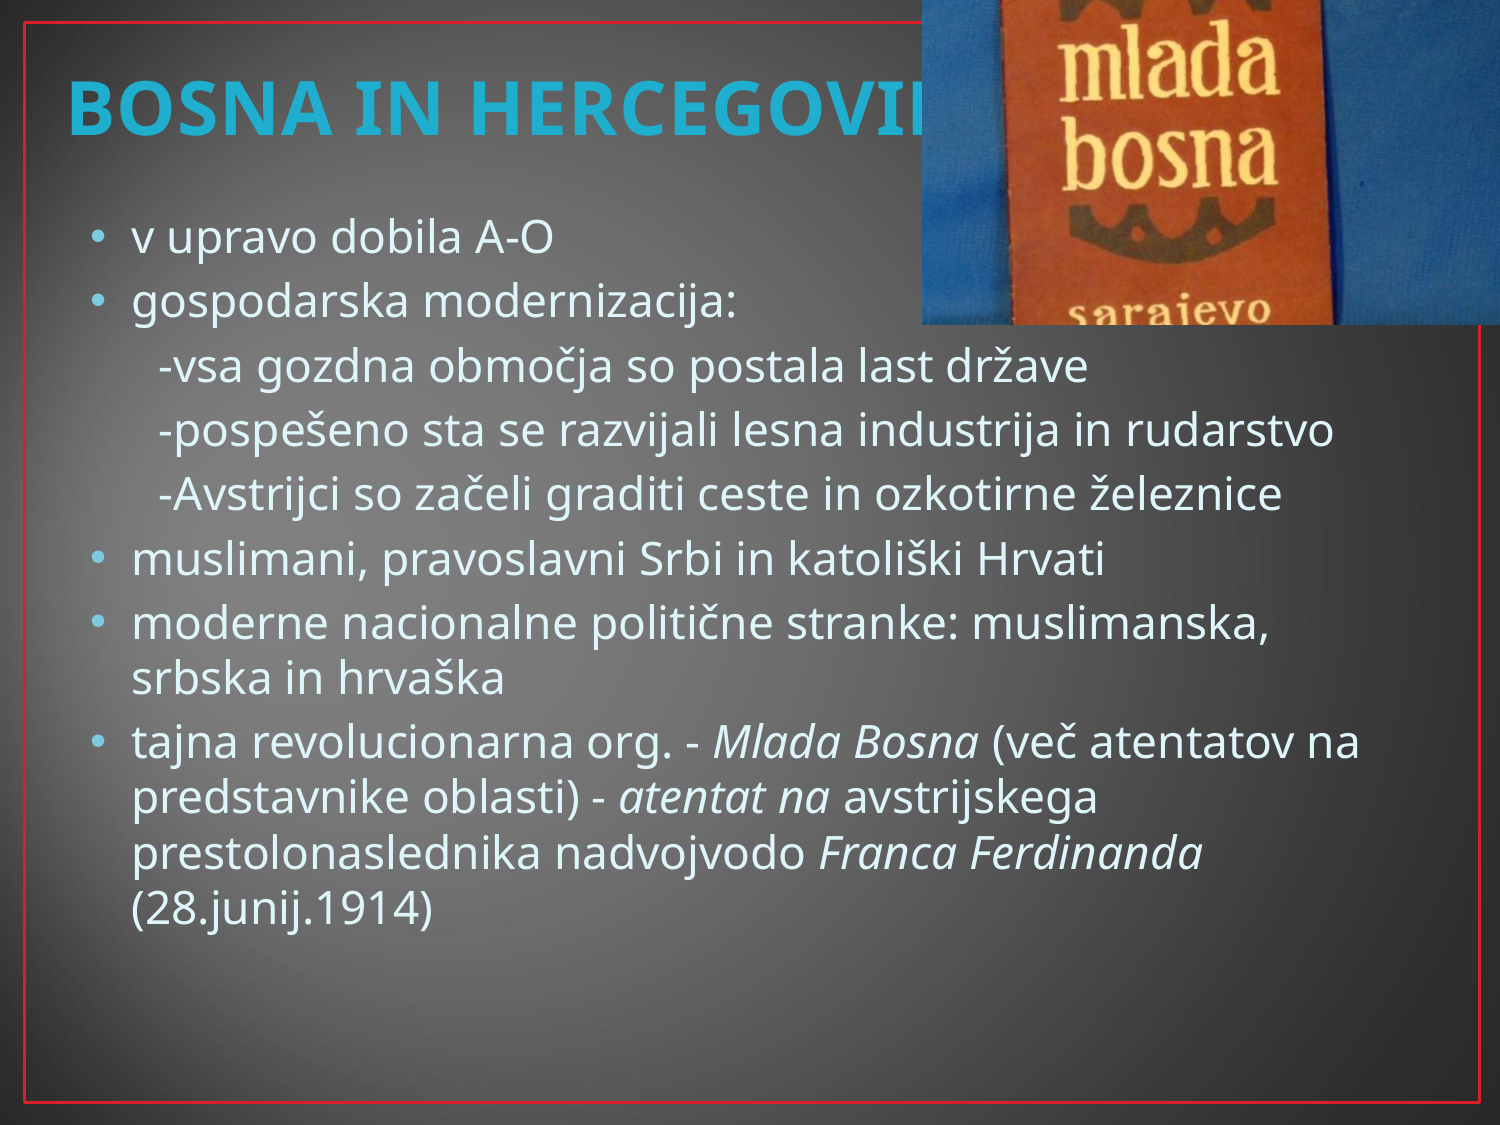

# BOSNA IN HERCEGOVINA
v upravo dobila A-O
gospodarska modernizacija:
	-vsa gozdna območja so postala last države
	-pospešeno sta se razvijali lesna industrija in rudarstvo
	-Avstrijci so začeli graditi ceste in ozkotirne železnice
muslimani, pravoslavni Srbi in katoliški Hrvati
moderne nacionalne politične stranke: muslimanska, srbska in hrvaška
tajna revolucionarna org. - Mlada Bosna (več atentatov na predstavnike oblasti) - atentat na avstrijskega prestolonaslednika nadvojvodo Franca Ferdinanda (28.junij.1914)